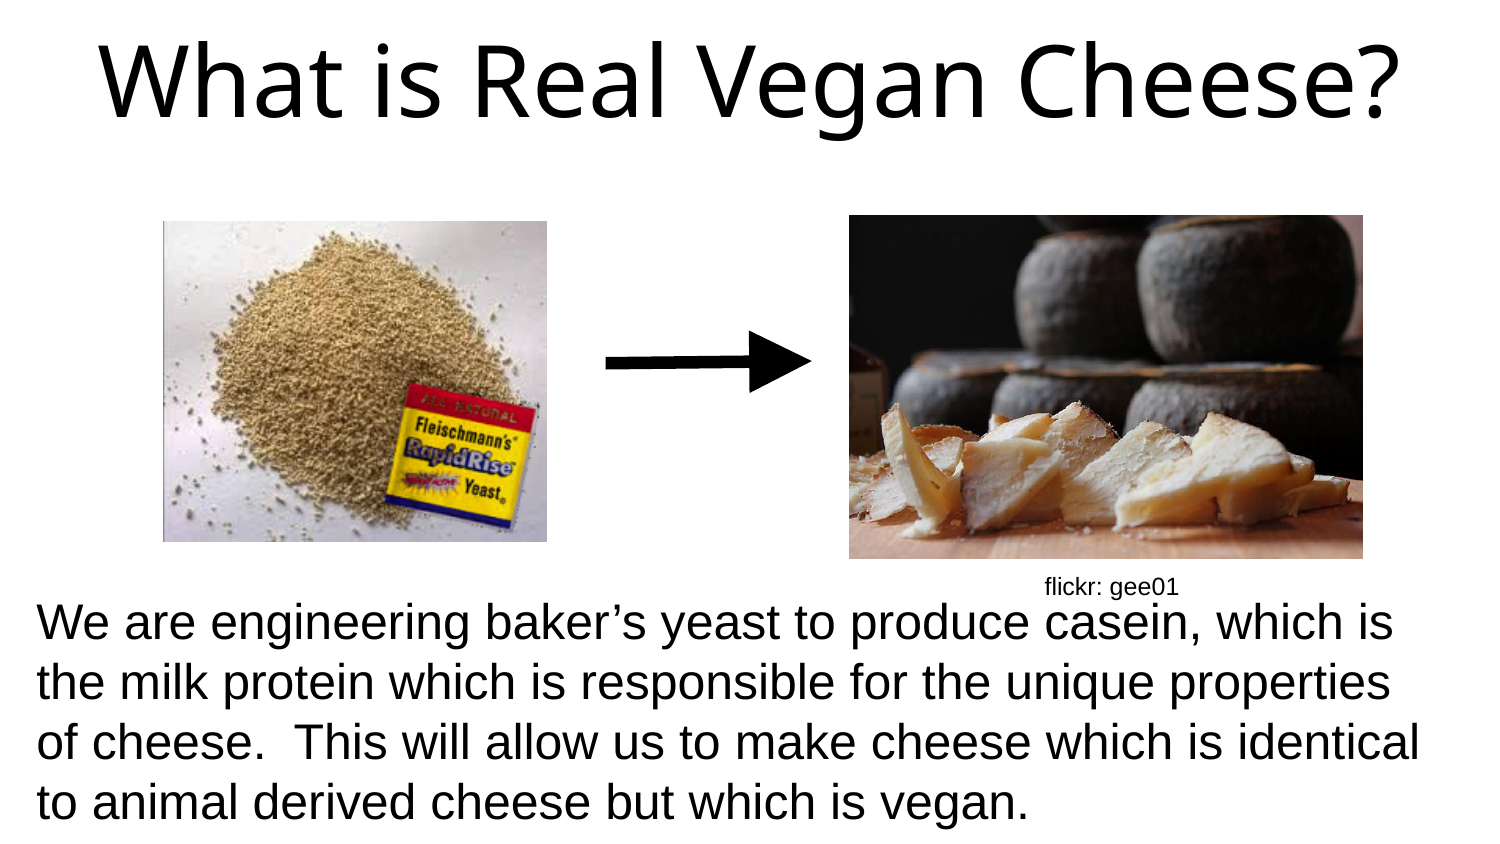

What is Real Vegan Cheese?
flickr: gee01
We are engineering baker’s yeast to produce casein, which is the milk protein which is responsible for the unique properties of cheese. This will allow us to make cheese which is identical to animal derived cheese but which is vegan.